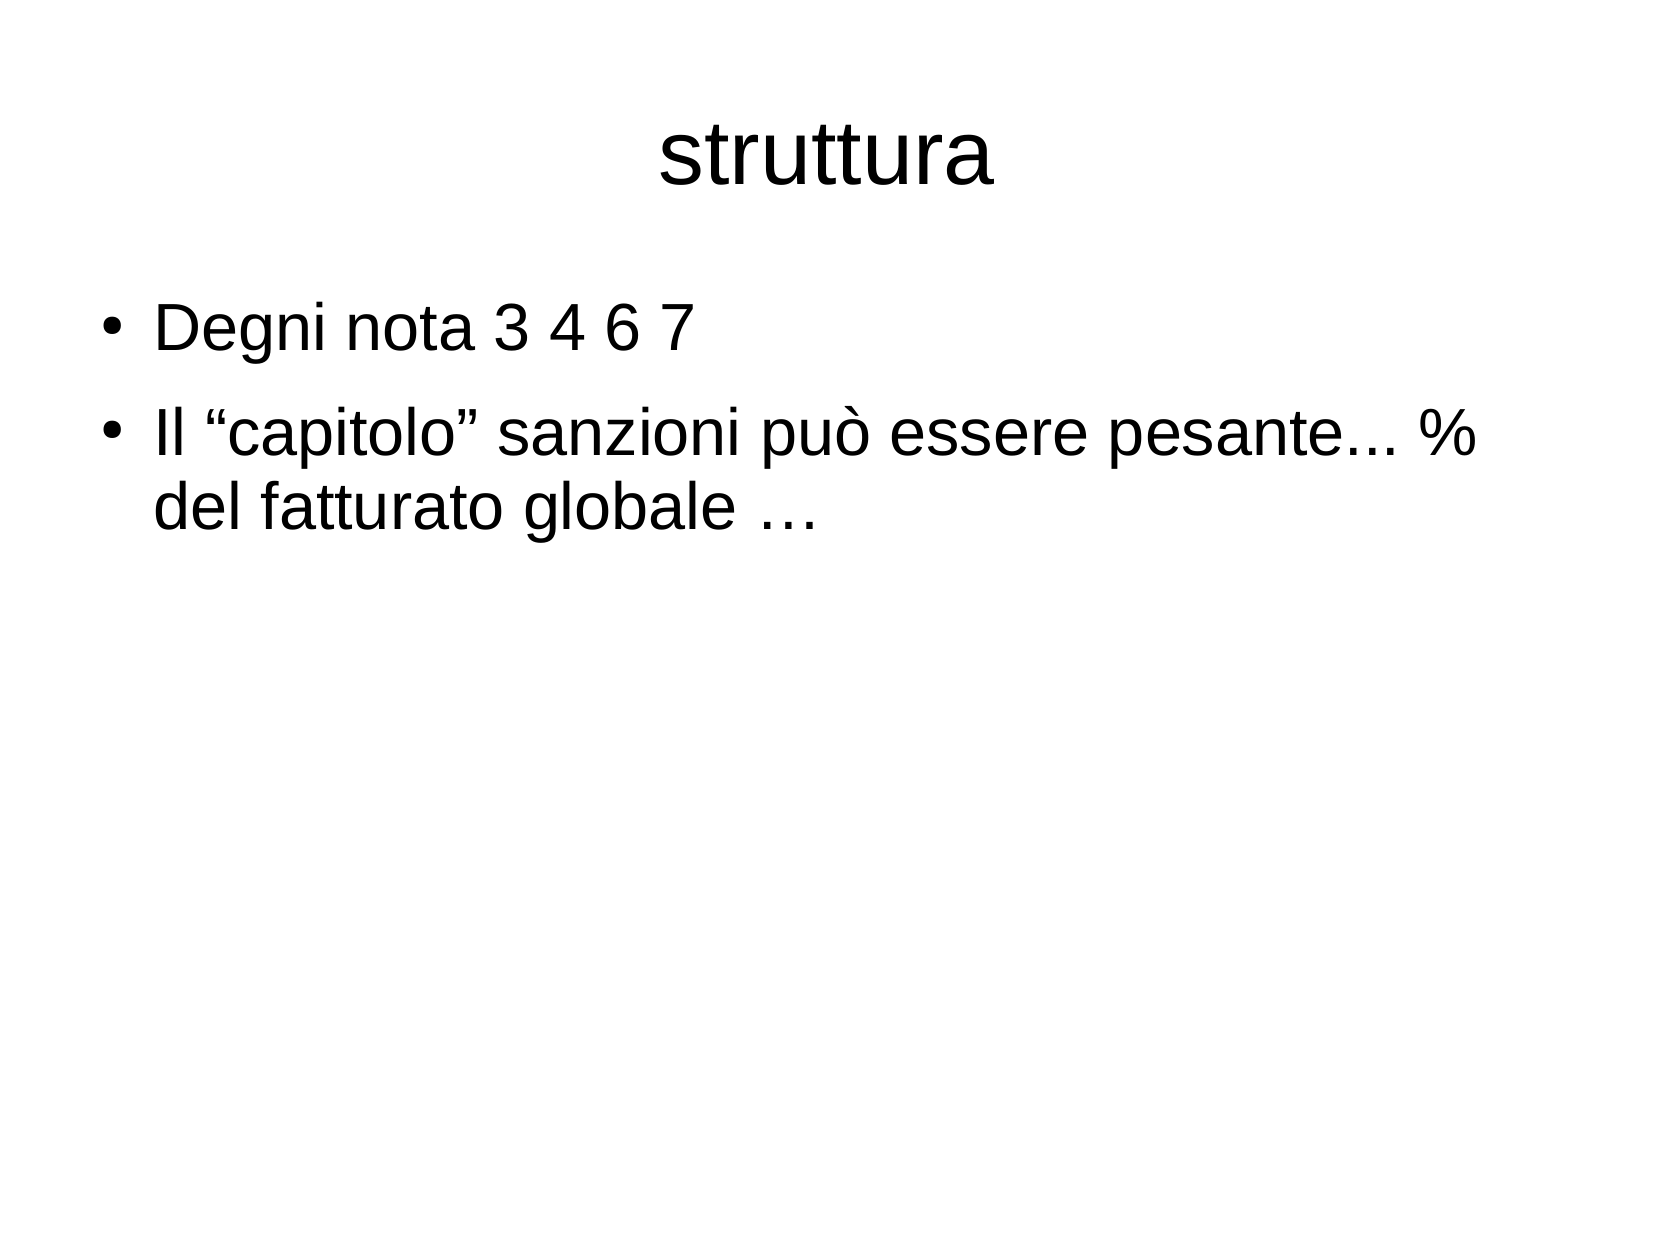

# struttura
Degni nota 3 4 6 7
Il “capitolo” sanzioni può essere pesante... % del fatturato globale …